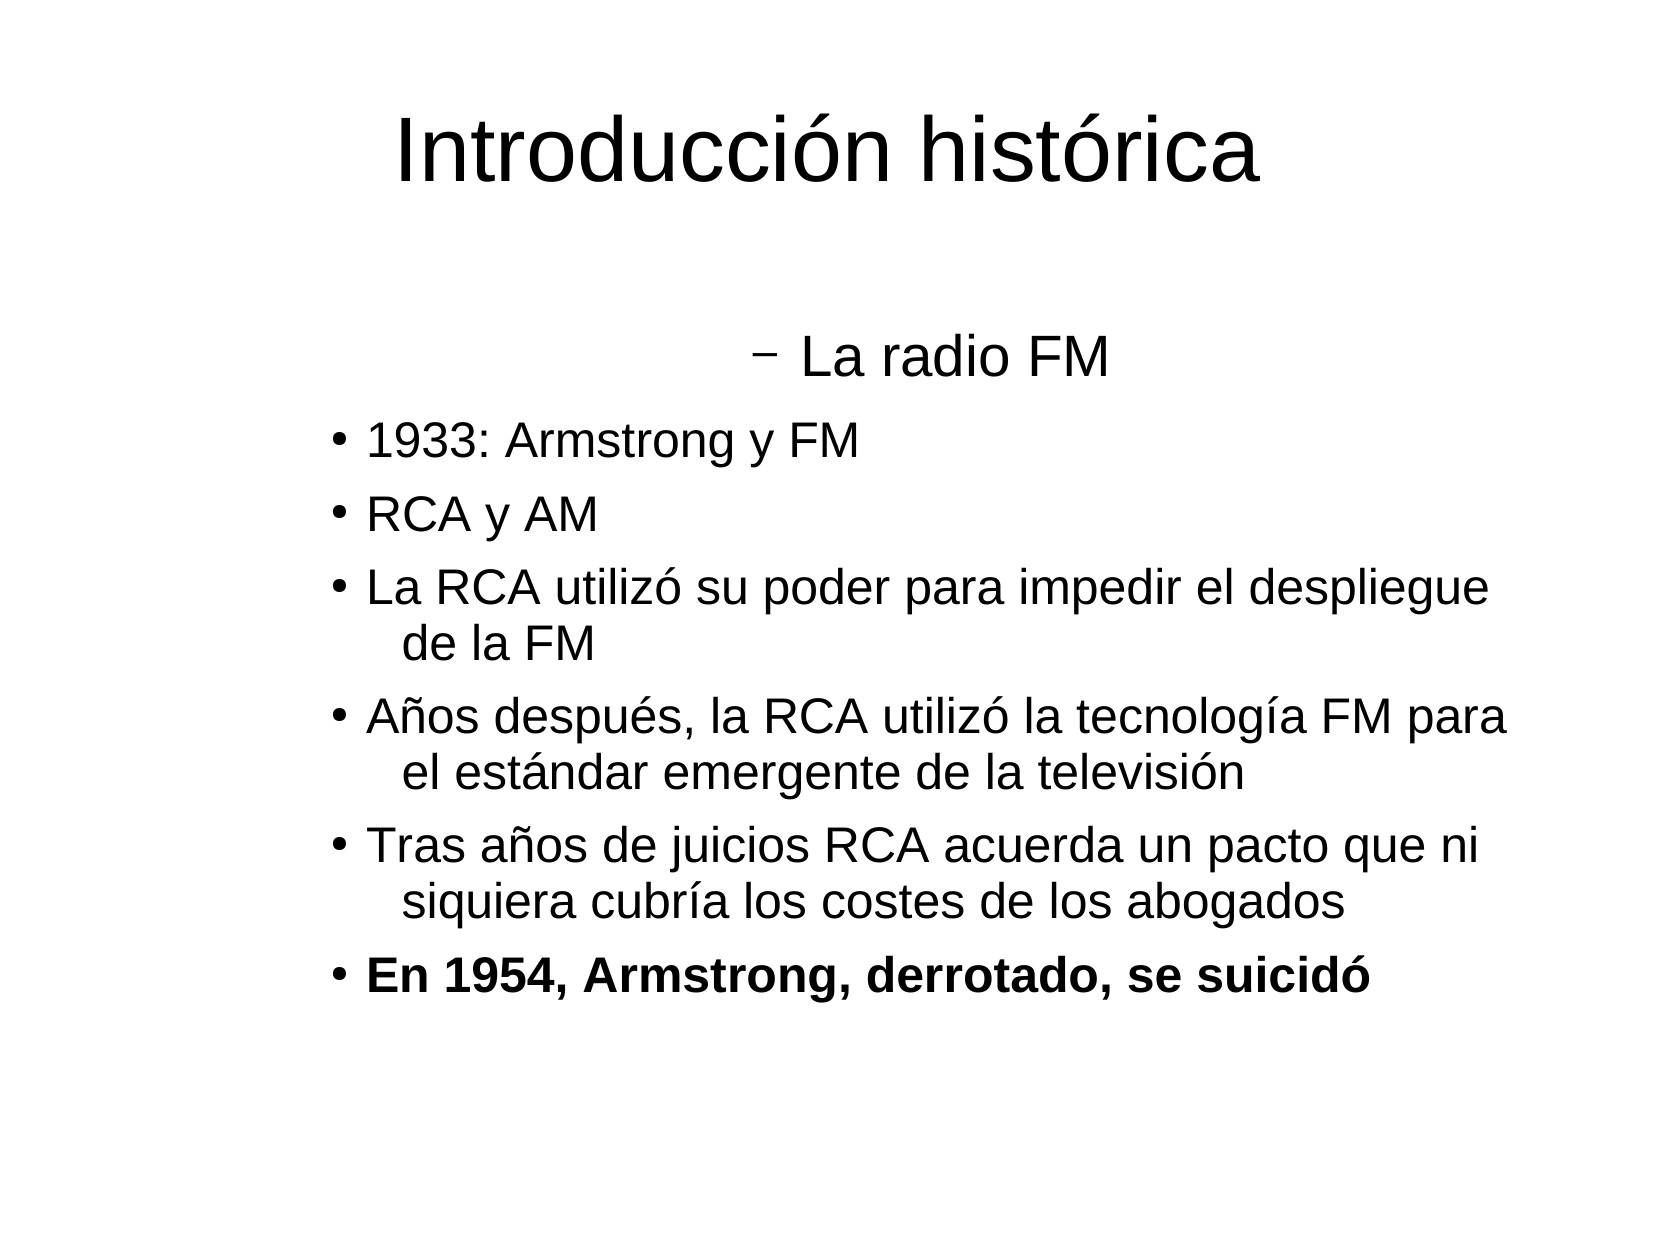

# Introducción histórica
La radio FM
1933: Armstrong y FM
RCA y AM
La RCA utilizó su poder para impedir el despliegue de la FM
Años después, la RCA utilizó la tecnología FM para el estándar emergente de la televisión
Tras años de juicios RCA acuerda un pacto que ni siquiera cubría los costes de los abogados
En 1954, Armstrong, derrotado, se suicidó